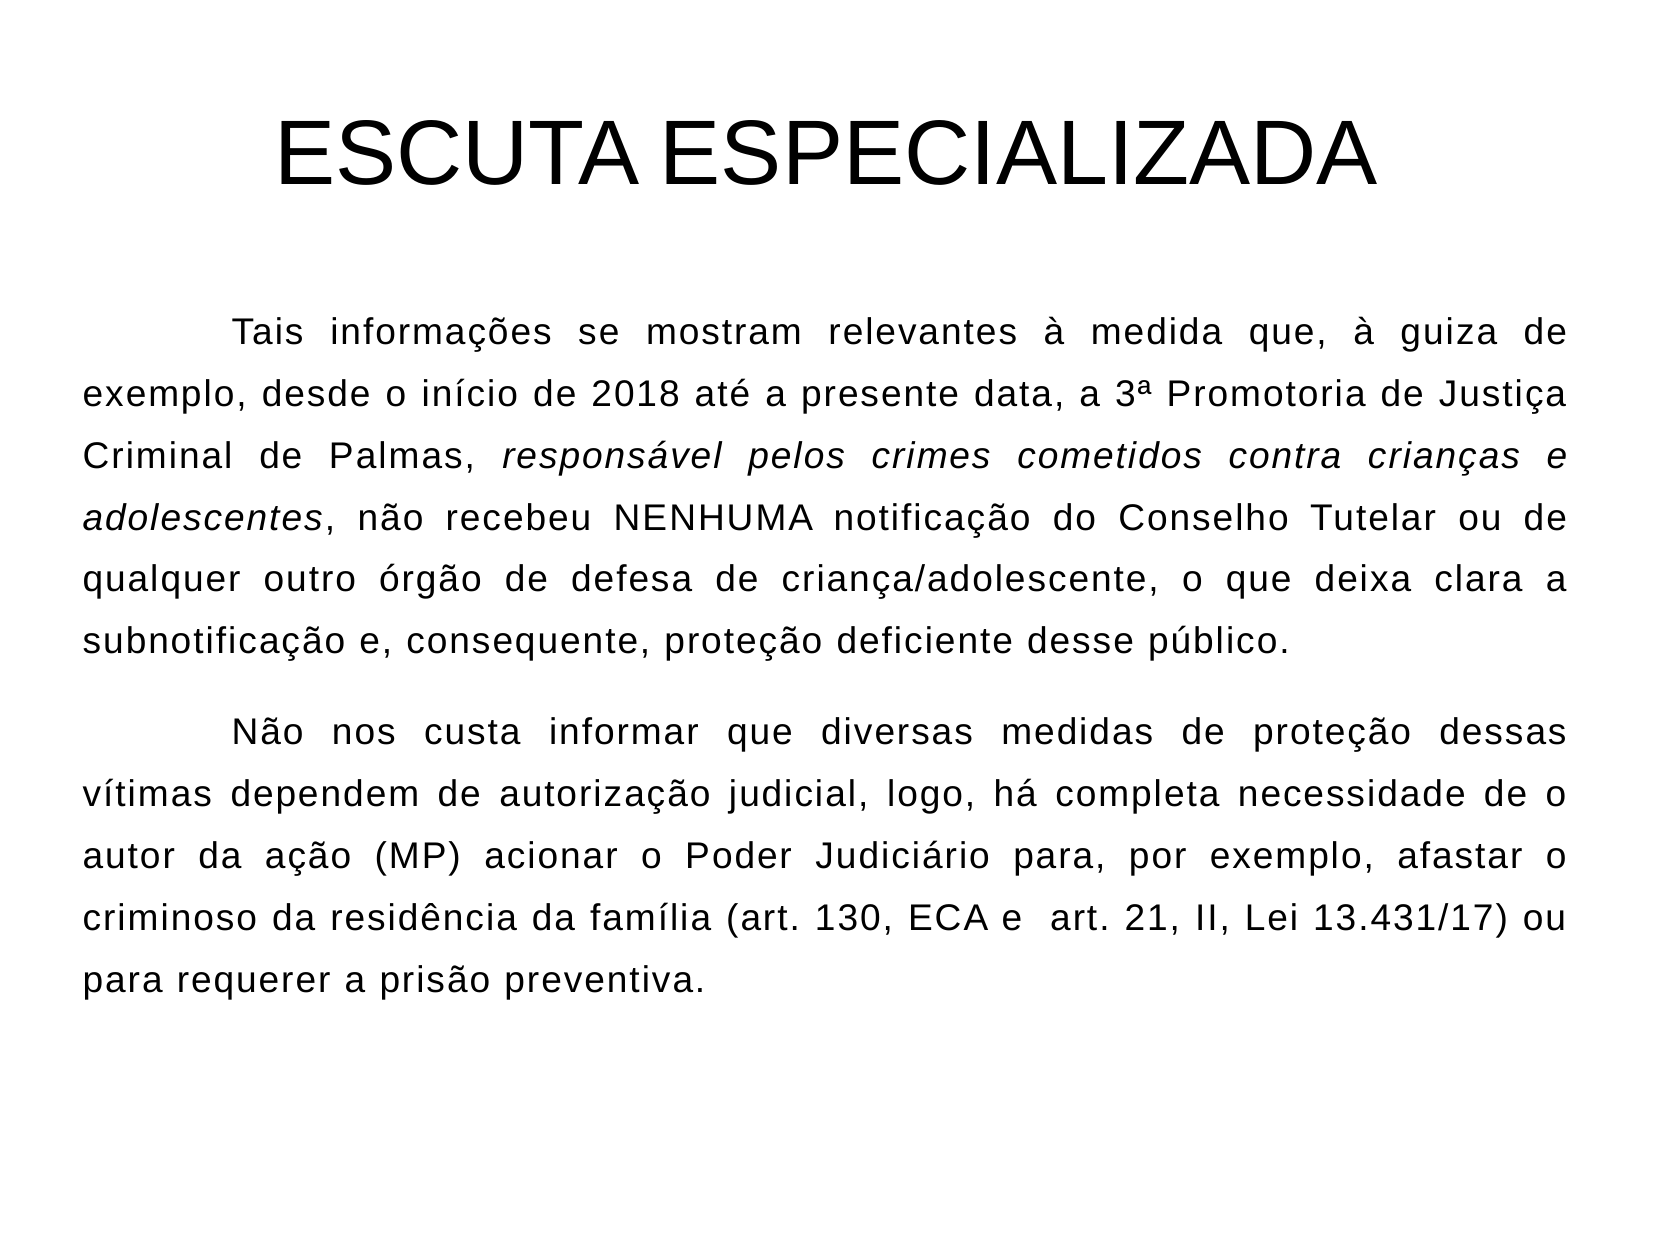

# ESCUTA ESPECIALIZADA
Tais informações se mostram relevantes à medida que, à guiza de exemplo, desde o início de 2018 até a presente data, a 3ª Promotoria de Justiça Criminal de Palmas, responsável pelos crimes cometidos contra crianças e adolescentes, não recebeu NENHUMA notificação do Conselho Tutelar ou de qualquer outro órgão de defesa de criança/adolescente, o que deixa clara a subnotificação e, consequente, proteção deficiente desse público.
Não nos custa informar que diversas medidas de proteção dessas vítimas dependem de autorização judicial, logo, há completa necessidade de o autor da ação (MP) acionar o Poder Judiciário para, por exemplo, afastar o criminoso da residência da família (art. 130, ECA e art. 21, II, Lei 13.431/17) ou para requerer a prisão preventiva.